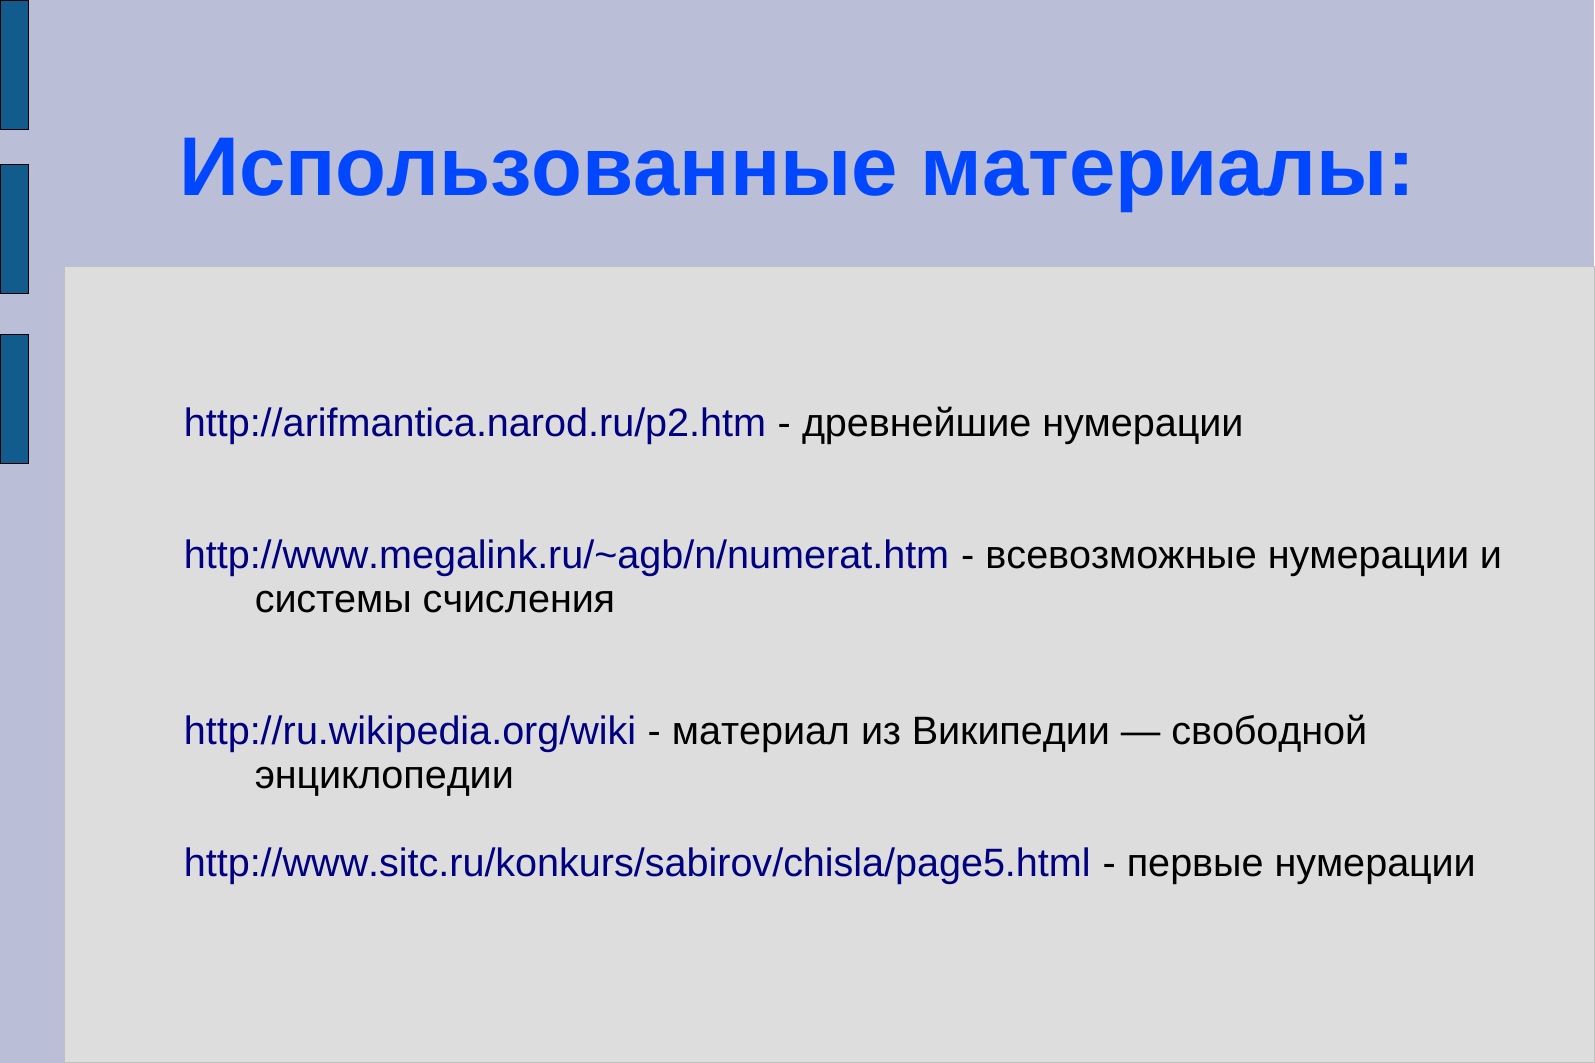

# Использованные материалы:
http://arifmantica.narod.ru/p2.htm - древнейшие нумерации
http://www.megalink.ru/~agb/n/numerat.htm - всевозможные нумерации и системы счисления
http://ru.wikipedia.org/wiki - материал из Википедии — свободной энциклопедии
http://www.sitc.ru/konkurs/sabirov/chisla/page5.html - первые нумерации